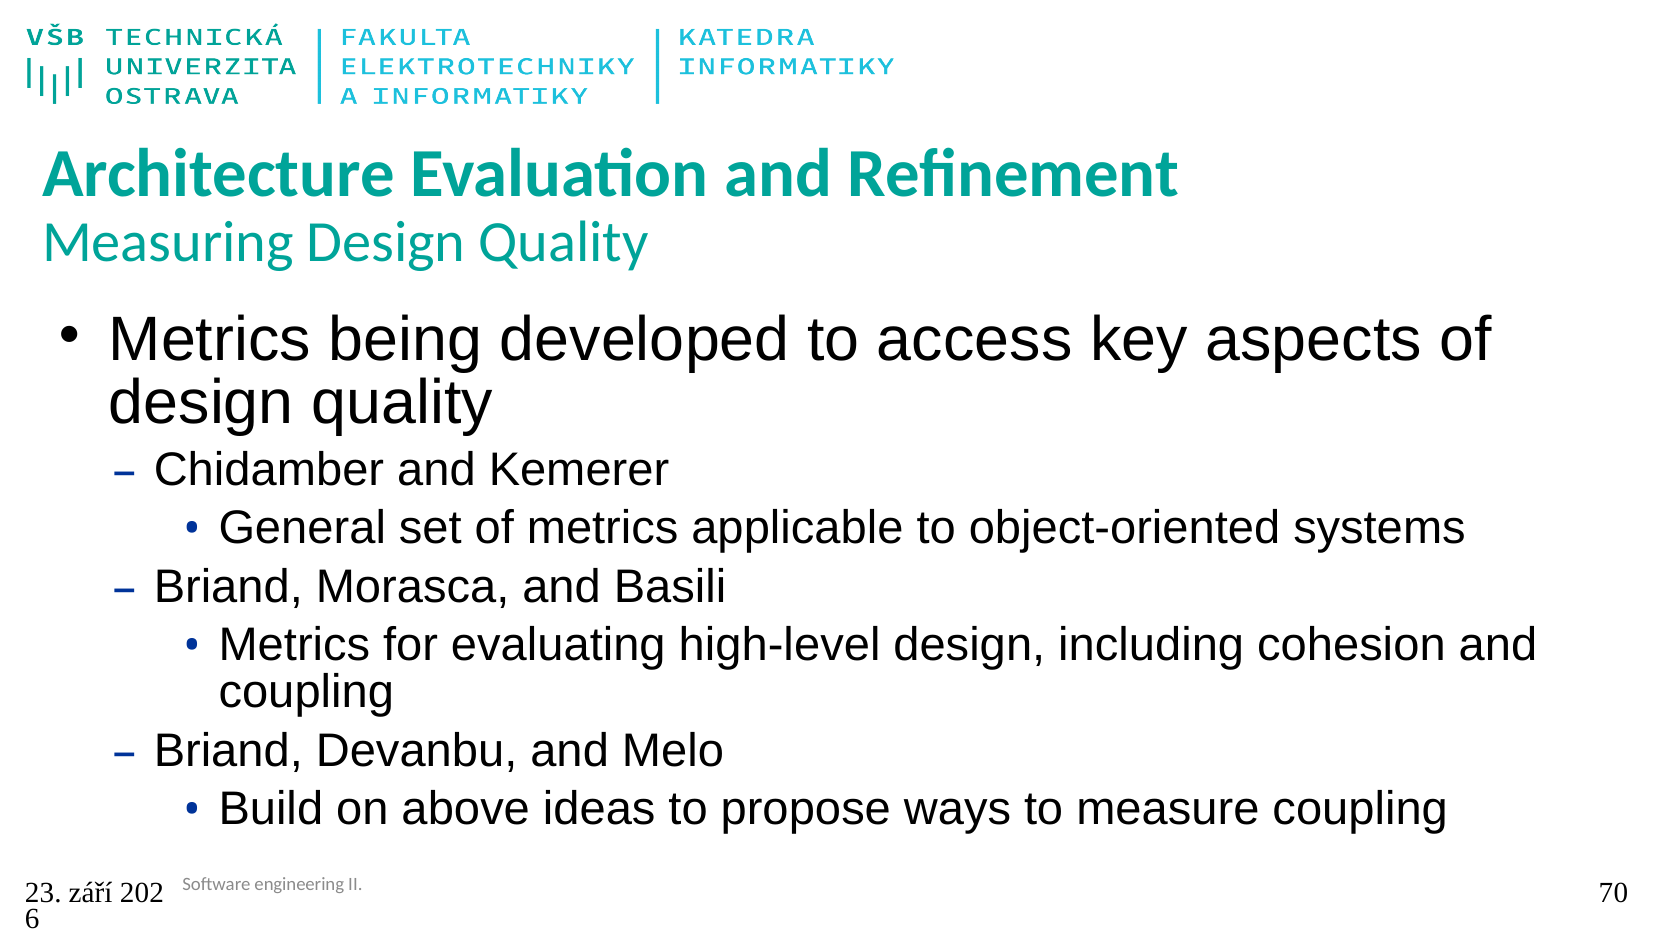

Architecture Evaluation and Refinement
Measuring Design Quality
# Metrics being developed to access key aspects of design quality
Chidamber and Kemerer
General set of metrics applicable to object-oriented systems
Briand, Morasca, and Basili
Metrics for evaluating high-level design, including cohesion and coupling
Briand, Devanbu, and Melo
Build on above ideas to propose ways to measure coupling
Software engineering II.
70